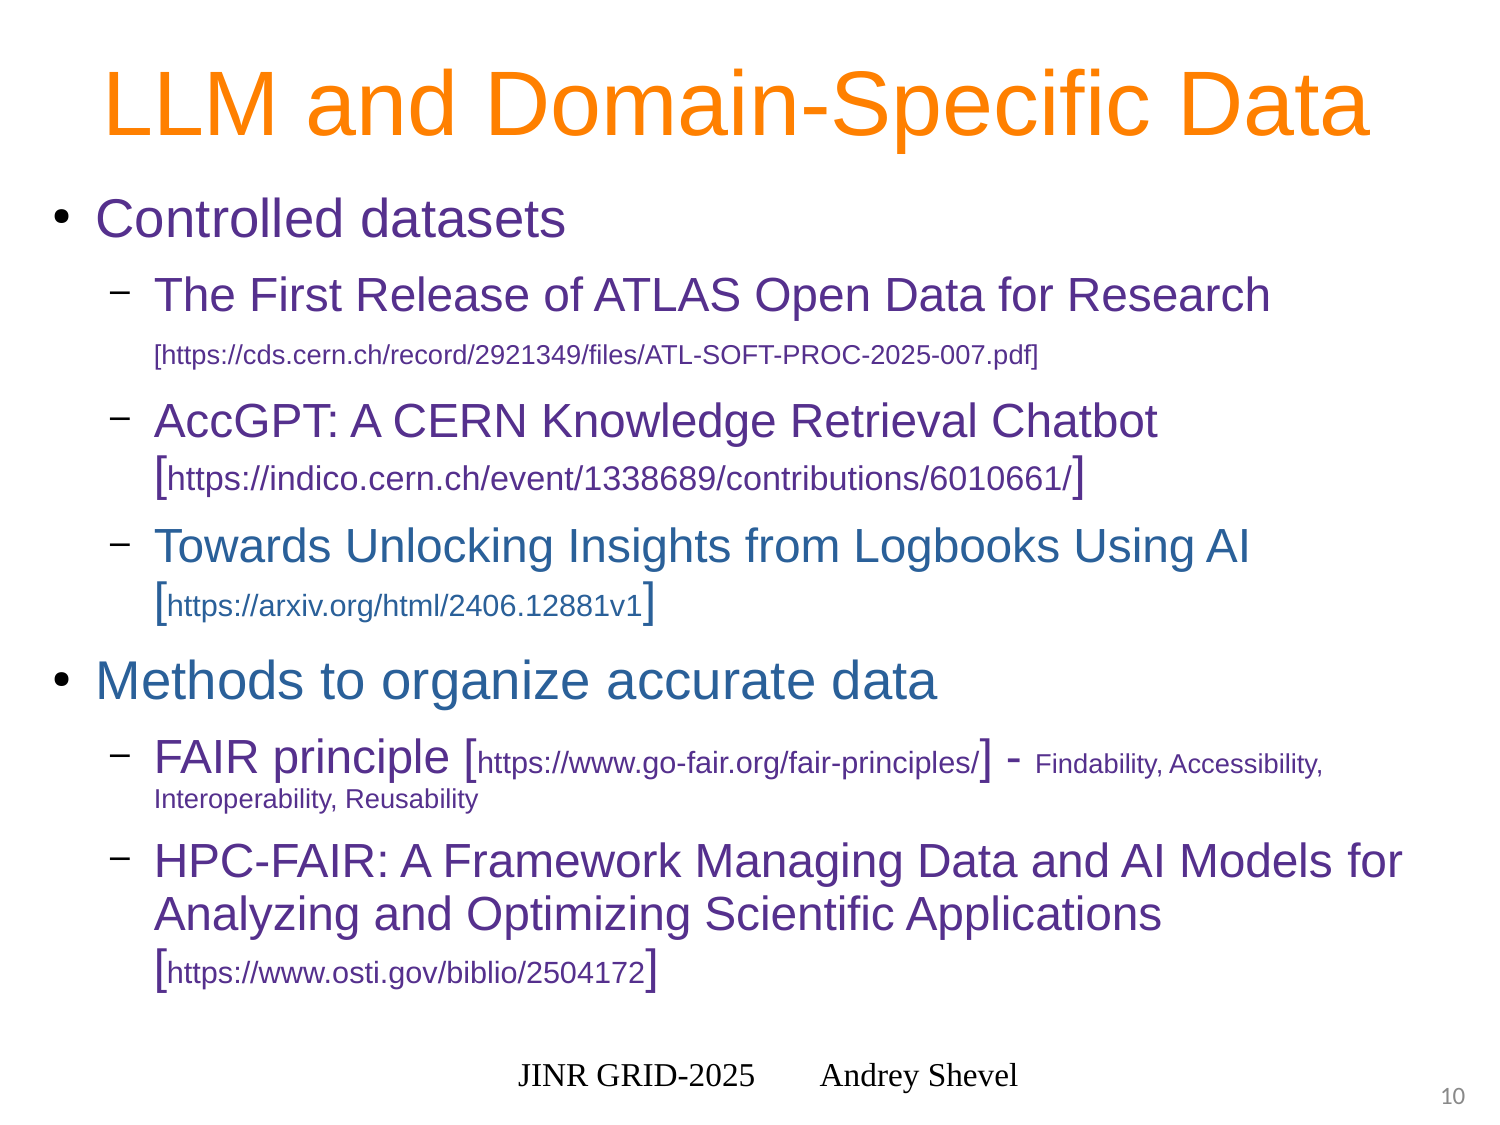

# LLM and Domain-Specific Data
Controlled datasets
The First Release of ATLAS Open Data for Research [https://cds.cern.ch/record/2921349/files/ATL-SOFT-PROC-2025-007.pdf]
AccGPT: A CERN Knowledge Retrieval Chatbot [https://indico.cern.ch/event/1338689/contributions/6010661/]
Towards Unlocking Insights from Logbooks Using AI [https://arxiv.org/html/2406.12881v1]
Methods to organize accurate data
FAIR principle [https://www.go-fair.org/fair-principles/] - Findability, Accessibility, Interoperability, Reusability
HPC-FAIR: A Framework Managing Data and AI Models for Analyzing and Optimizing Scientific Applications [https://www.osti.gov/biblio/2504172]
10